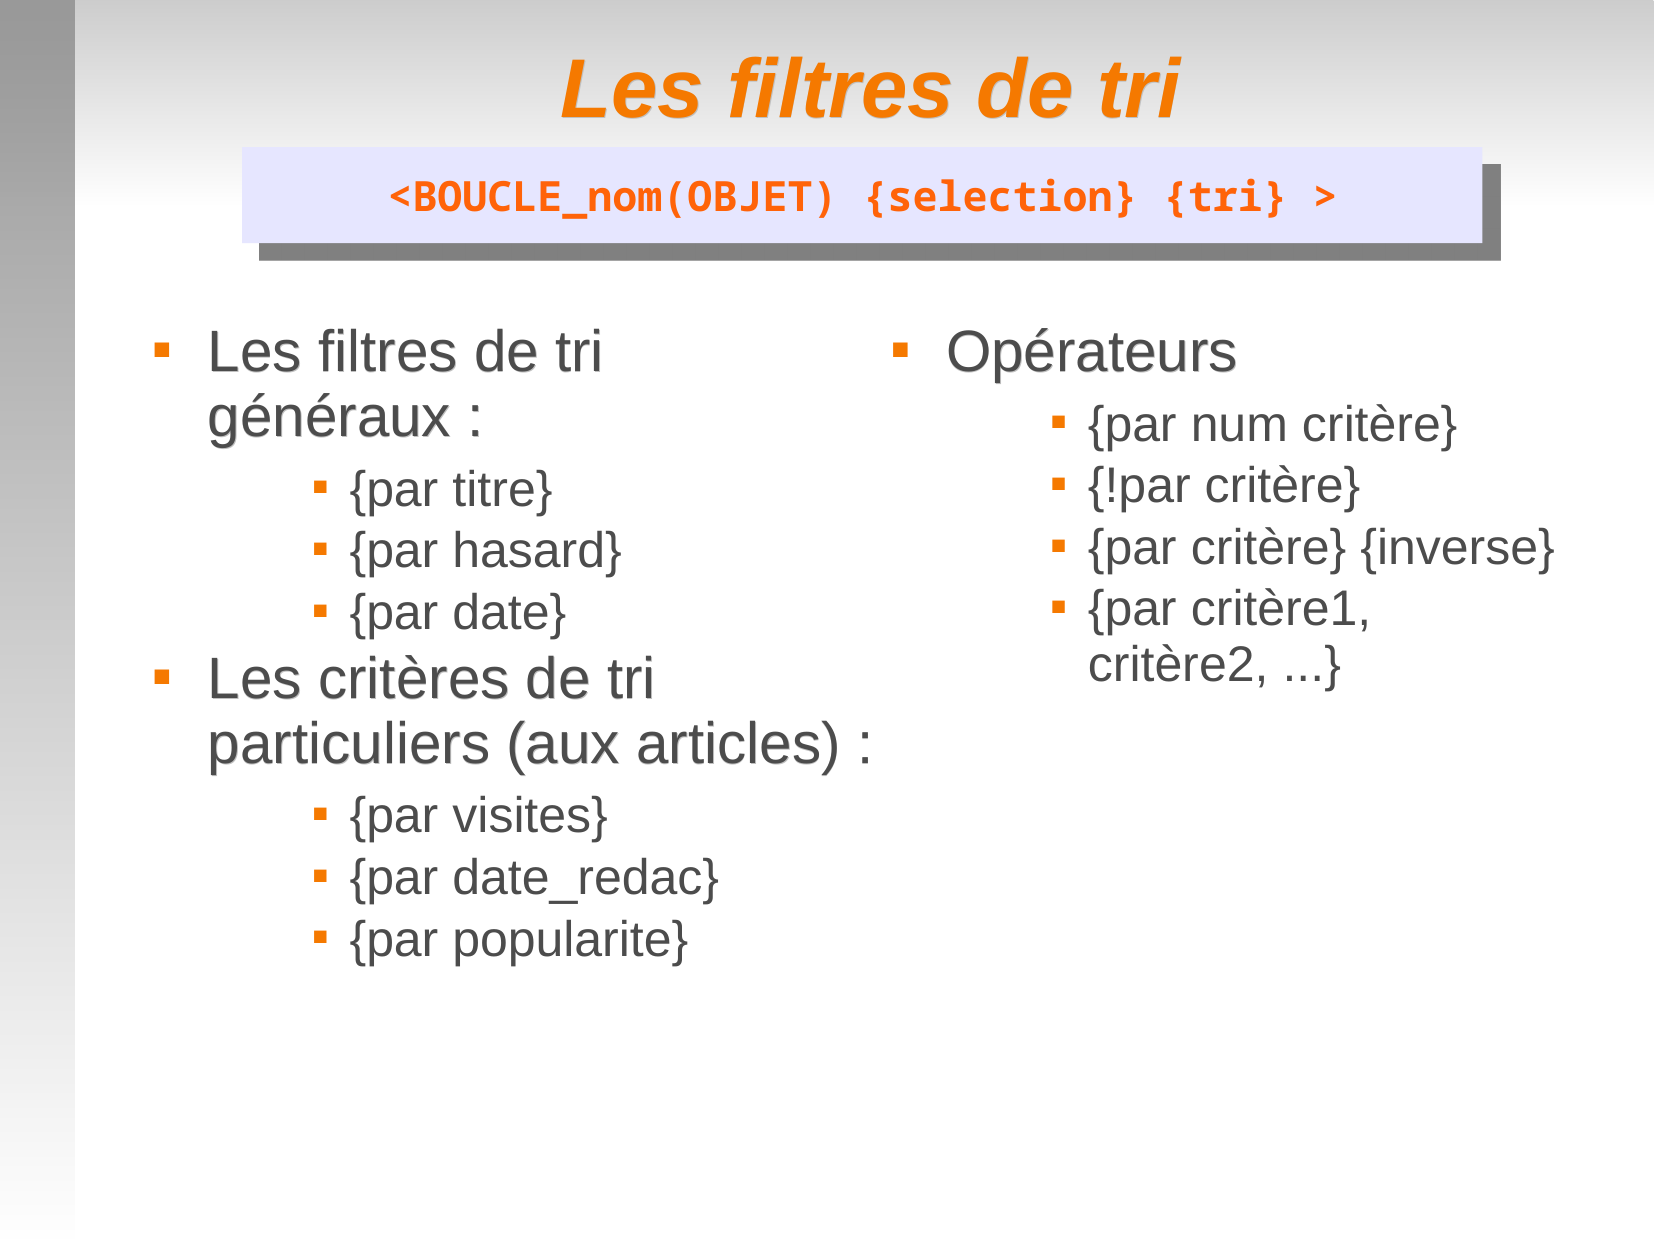

# Les filtres de tri
<BOUCLE_nom(OBJET) {selection} {tri} >
Les filtres de tri généraux :
{par titre}
{par hasard}
{par date}
Les critères de tri particuliers (aux articles) :
{par visites}
{par date_redac}
{par popularite}
Opérateurs
{par num critère}
{!par critère}
{par critère} {inverse}
{par critère1, critère2, ...}